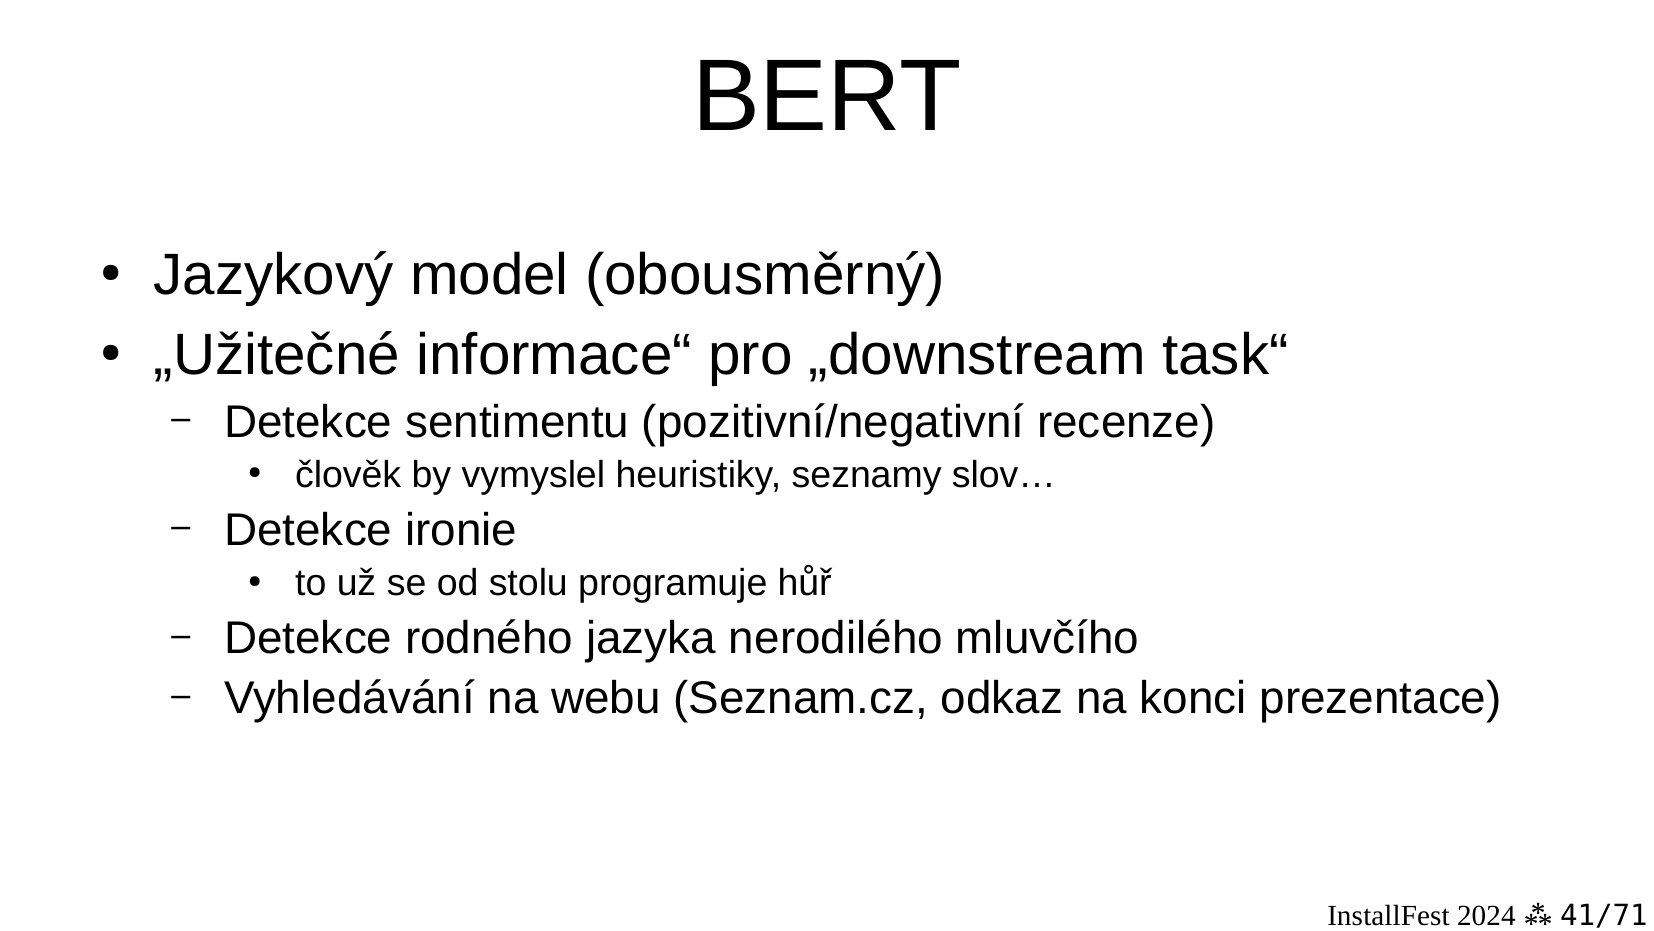

# BERT
Jazykový model (obousměrný)
„Užitečné informace“ pro „downstream task“
Detekce sentimentu (pozitivní/negativní recenze)
člověk by vymyslel heuristiky, seznamy slov…
Detekce ironie
to už se od stolu programuje hůř
Detekce rodného jazyka nerodilého mluvčího
Vyhledávání na webu (Seznam.cz, odkaz na konci prezentace)
41